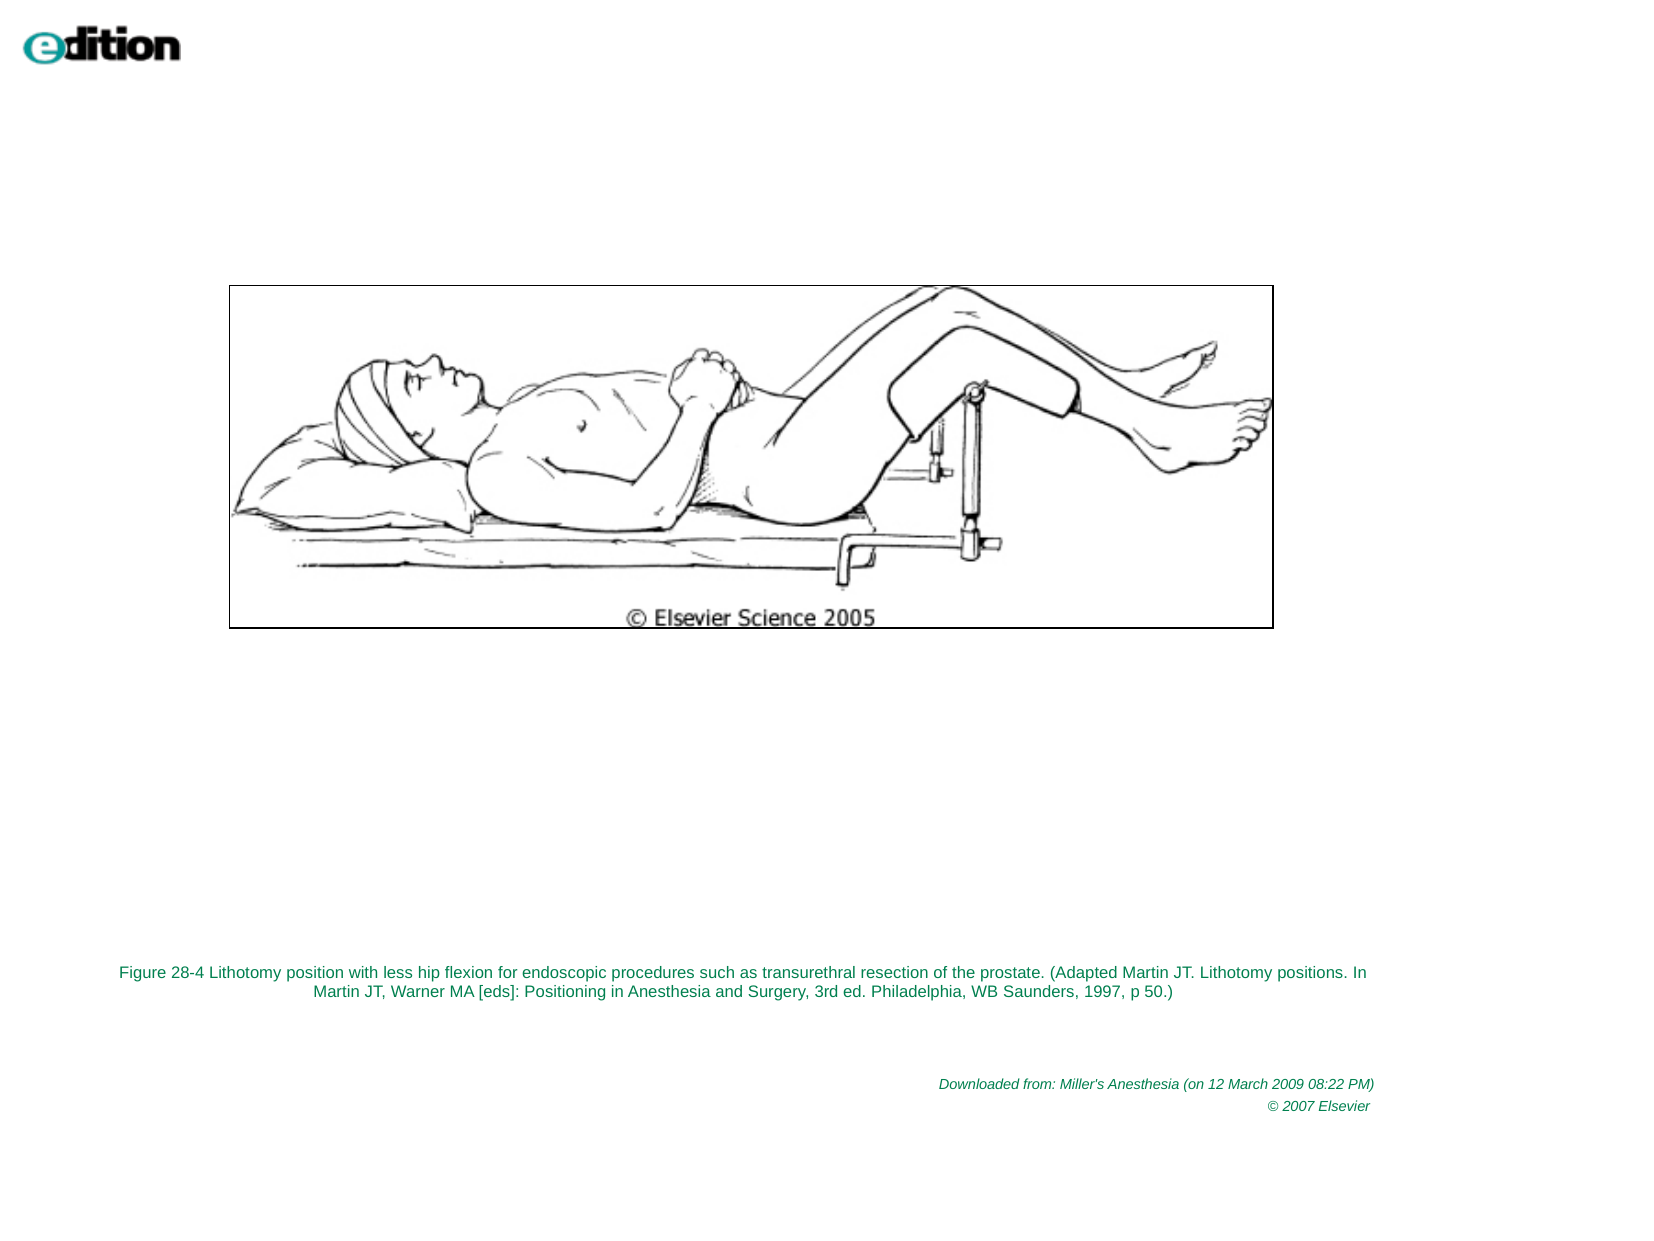

Figure 28-4 Lithotomy position with less hip flexion for endoscopic procedures such as transurethral resection of the prostate. (Adapted Martin JT. Lithotomy positions. In Martin JT, Warner MA [eds]: Positioning in Anesthesia and Surgery, 3rd ed. Philadelphia, WB Saunders, 1997, p 50.)
Downloaded from: Miller's Anesthesia (on 12 March 2009 08:22 PM)
© 2007 Elsevier